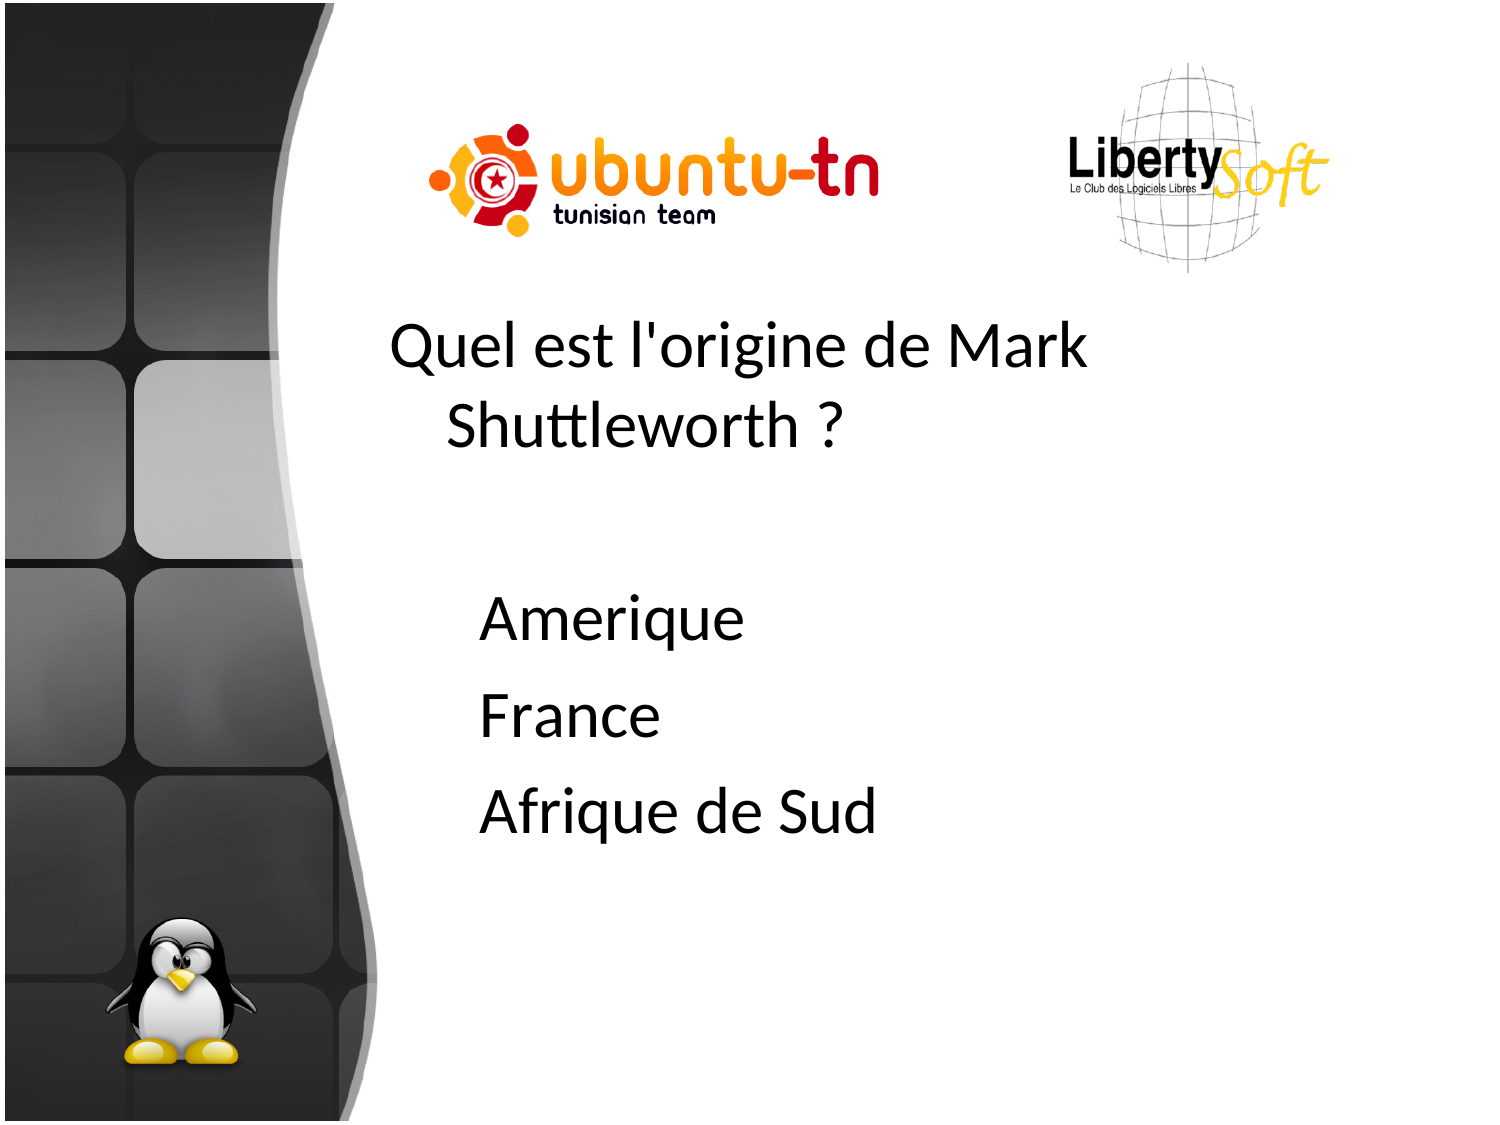

#
Quel est l'origine de Mark Shuttleworth ?
 Amerique
 France
 Afrique de Sud